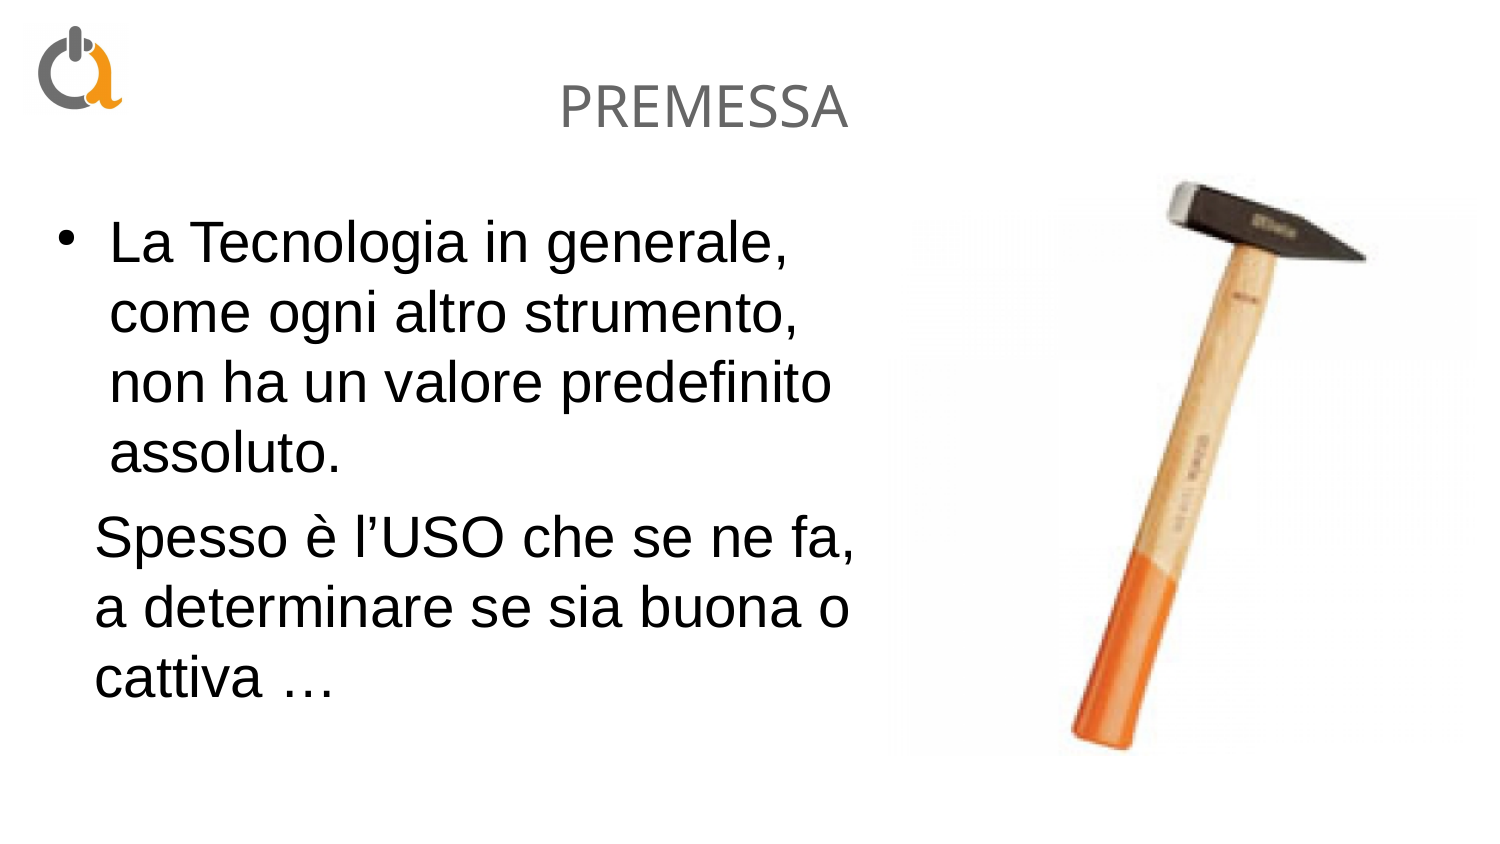

# PREMESSA
La Tecnologia in generale, come ogni altro strumento, non ha un valore predefinito assoluto.
	Spesso è l’USO che se ne fa, a determinare se sia buona o cattiva …